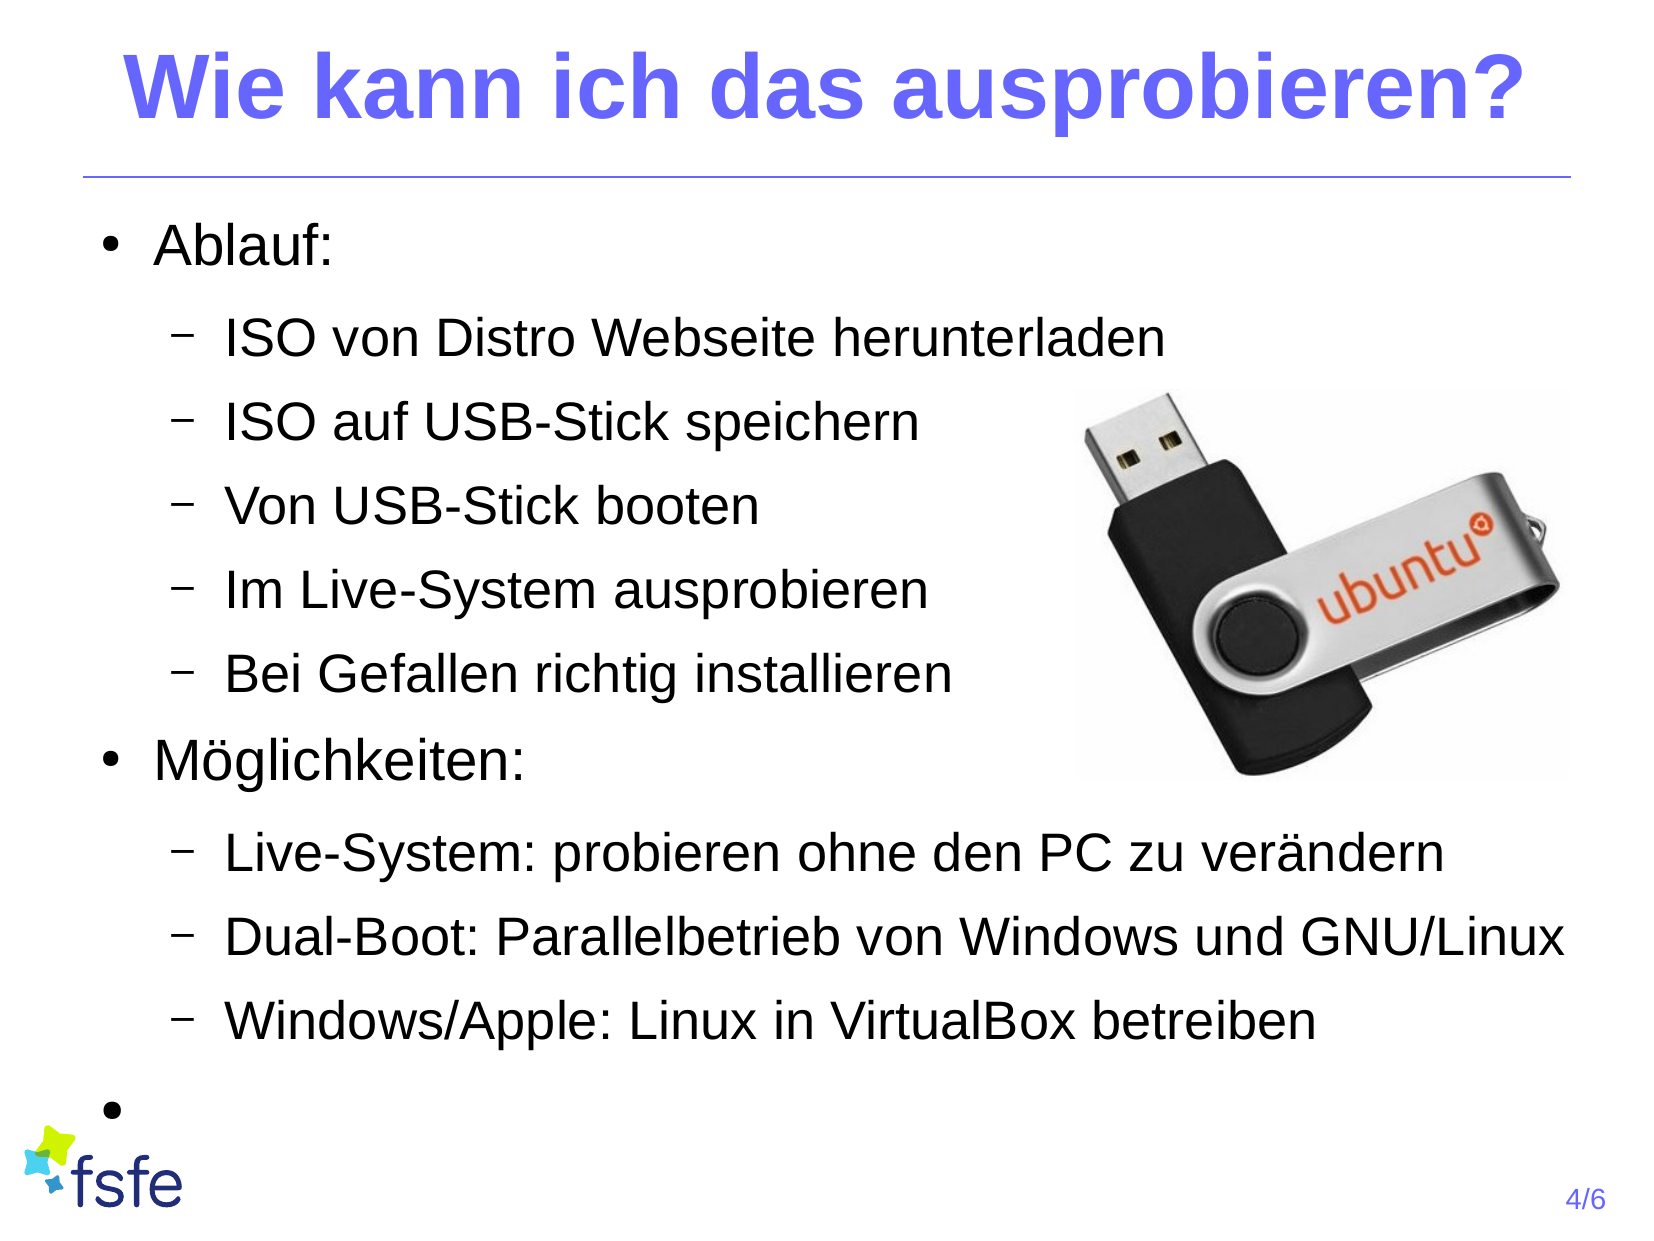

# Wie kann ich das ausprobieren?
Ablauf:
ISO von Distro Webseite herunterladen
ISO auf USB-Stick speichern
Von USB-Stick booten
Im Live-System ausprobieren
Bei Gefallen richtig installieren
Möglichkeiten:
Live-System: probieren ohne den PC zu verändern
Dual-Boot: Parallelbetrieb von Windows und GNU/Linux
Windows/Apple: Linux in VirtualBox betreiben
4